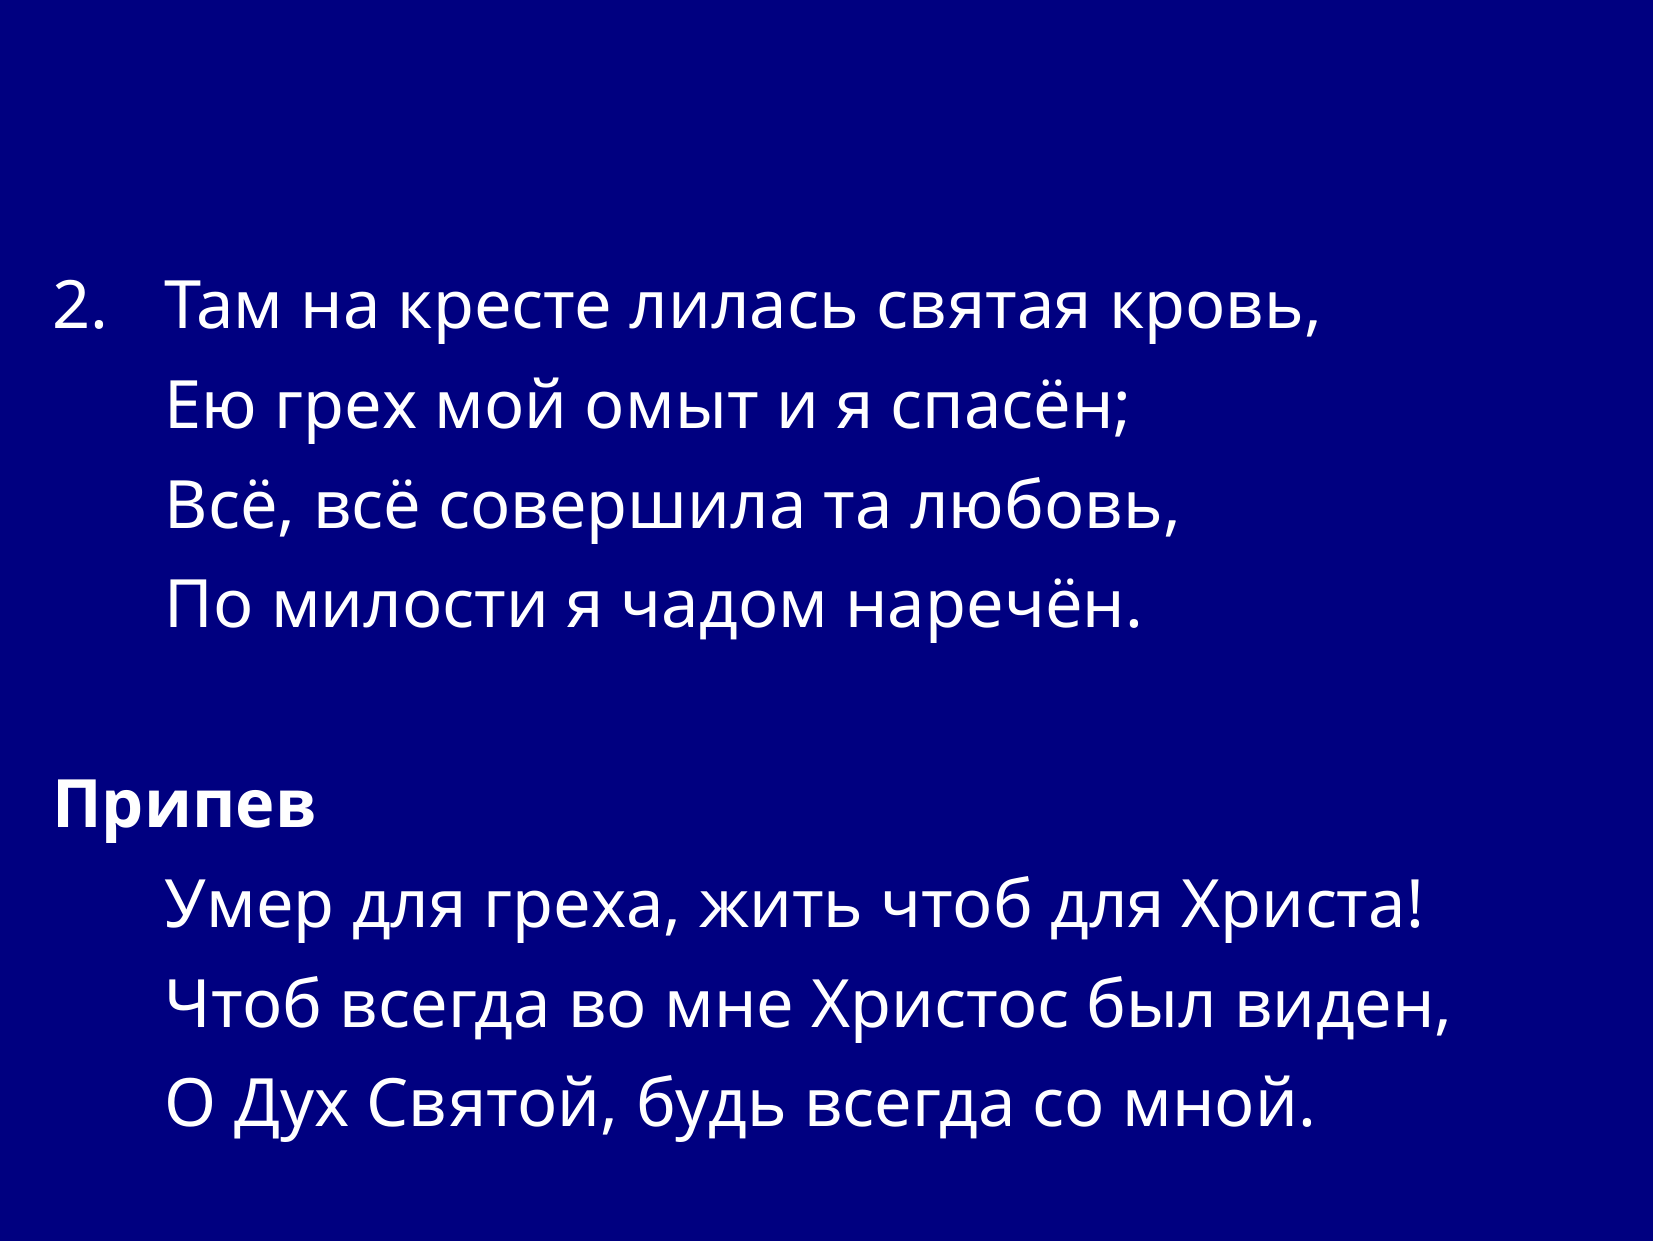

2.	Там на кресте лилась святая кровь,
	Ею грех мой омыт и я спасён;
	Всё, всё совершила та любовь,
	По милости я чадом наречён.
Припев
	Умер для греха, жить чтоб для Христа!
	Чтоб всегда во мне Христос был виден,
	О Дух Святой, будь всегда со мной.